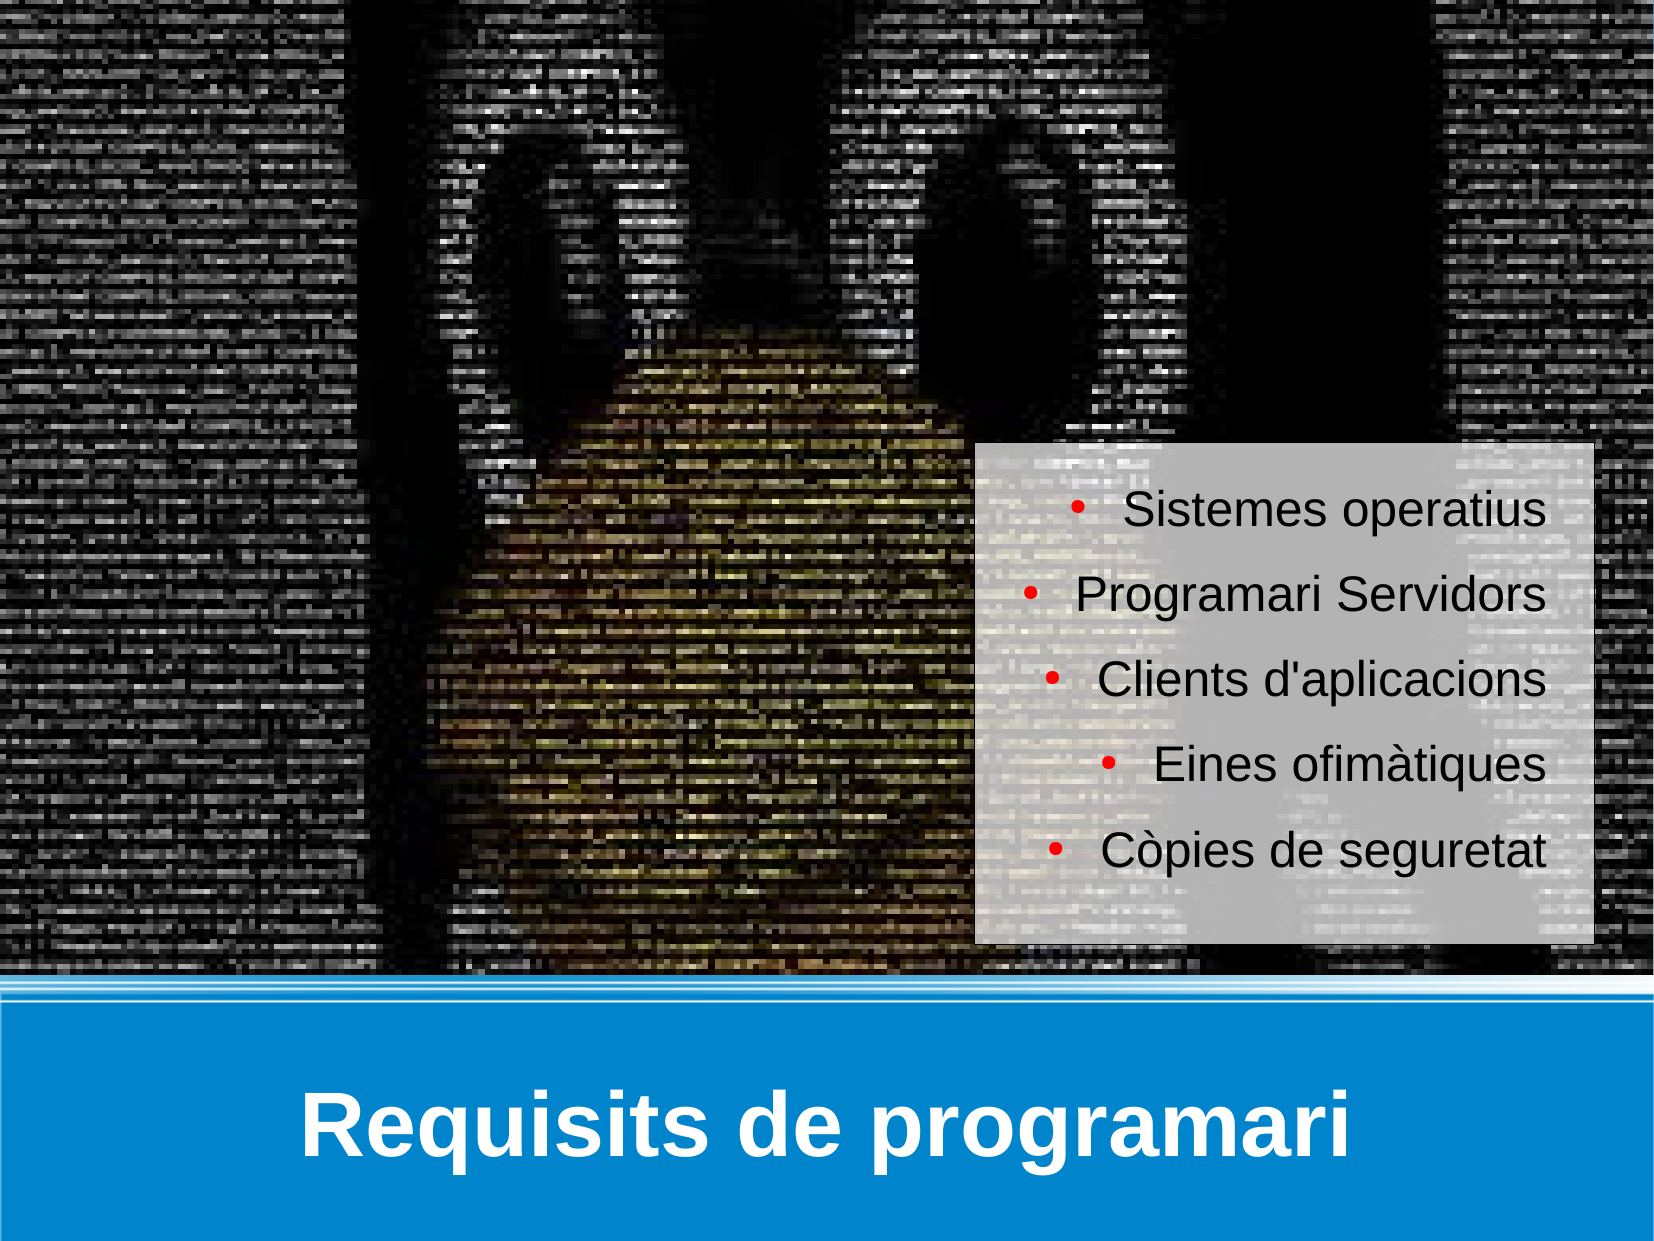

Sistemes operatius
Programari Servidors
Clients d'aplicacions
Eines ofimàtiques
Còpies de seguretat
# Requisits de programari